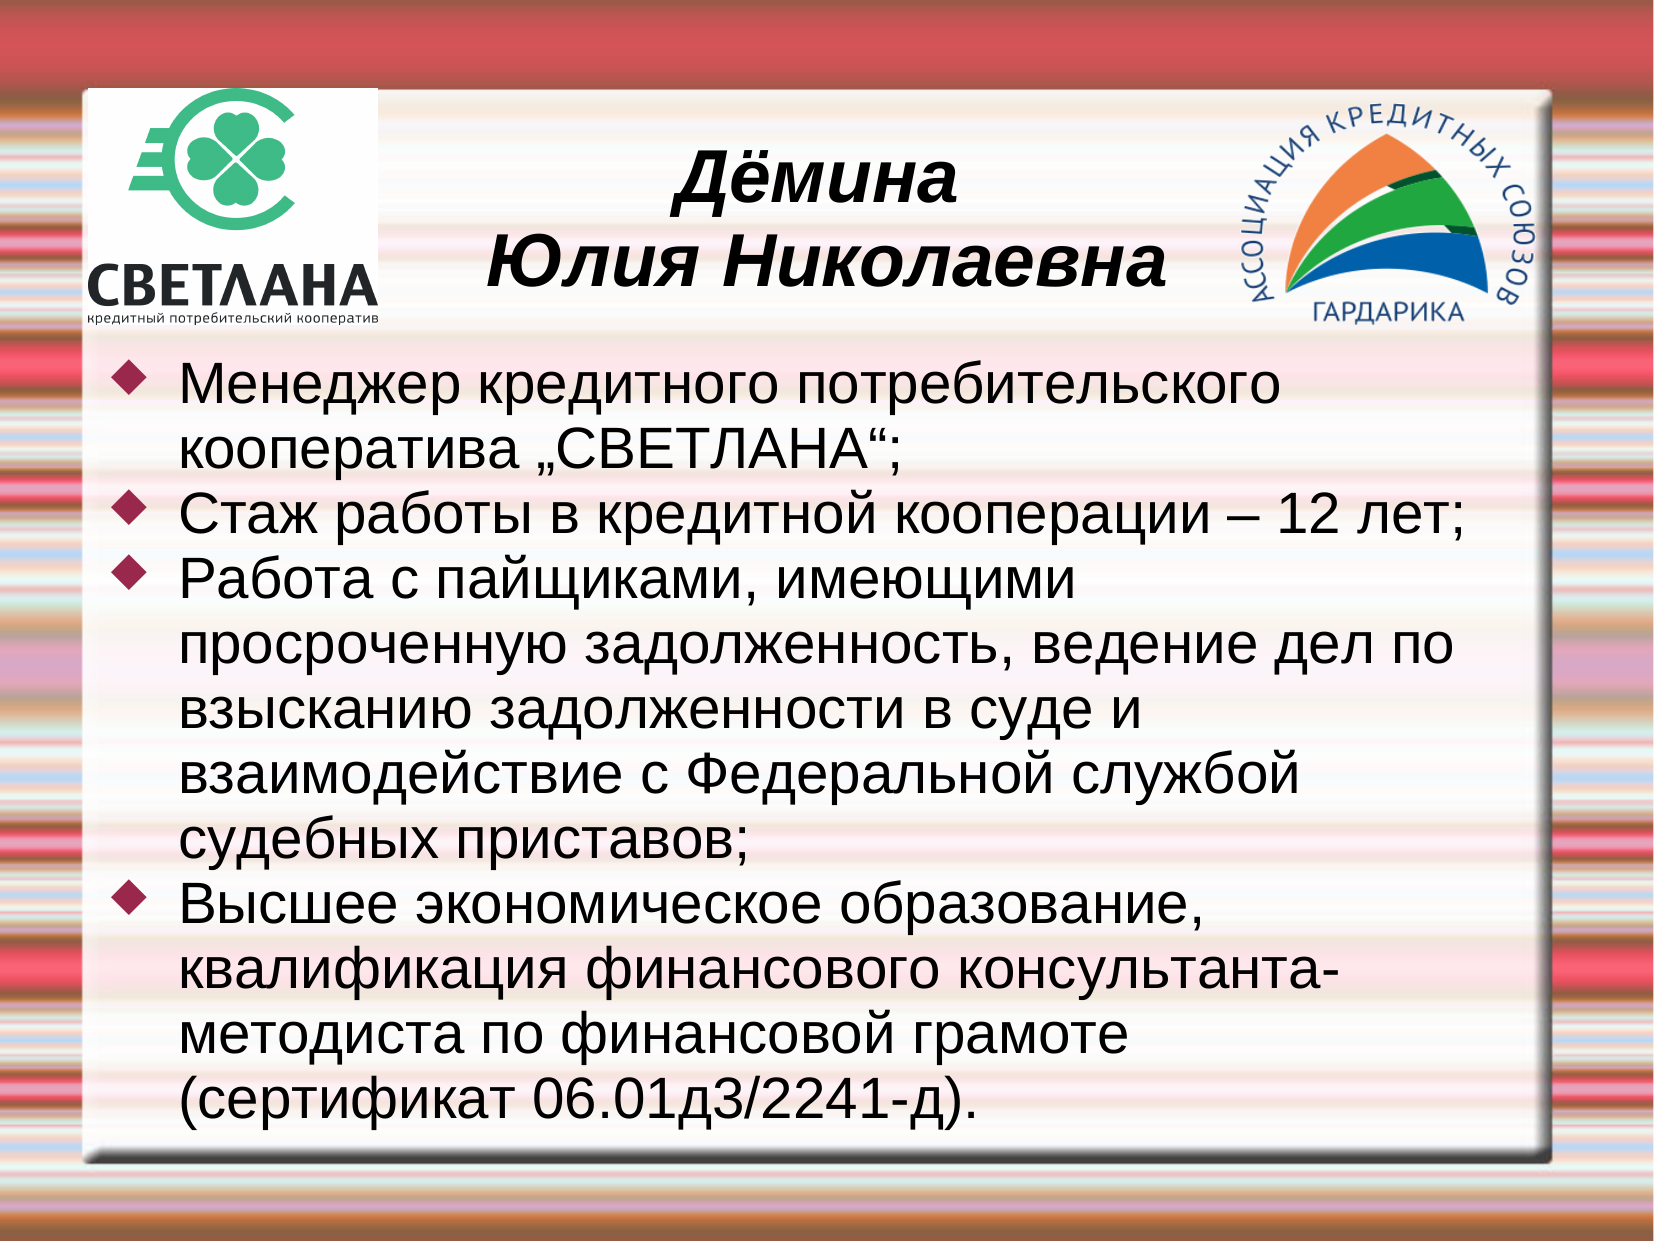

# Дёмина Юлия Николаевна
Менеджер кредитного потребительского кооператива „СВЕТЛАНА“;
Стаж работы в кредитной кооперации – 12 лет;
Работа с пайщиками, имеющими просроченную задолженность, ведение дел по взысканию задолженности в суде и взаимодействие с Федеральной службой судебных приставов;
Высшее экономическое образование, квалификация финансового консультанта-методиста по финансовой грамоте (сертификат 06.01д3/2241-д).